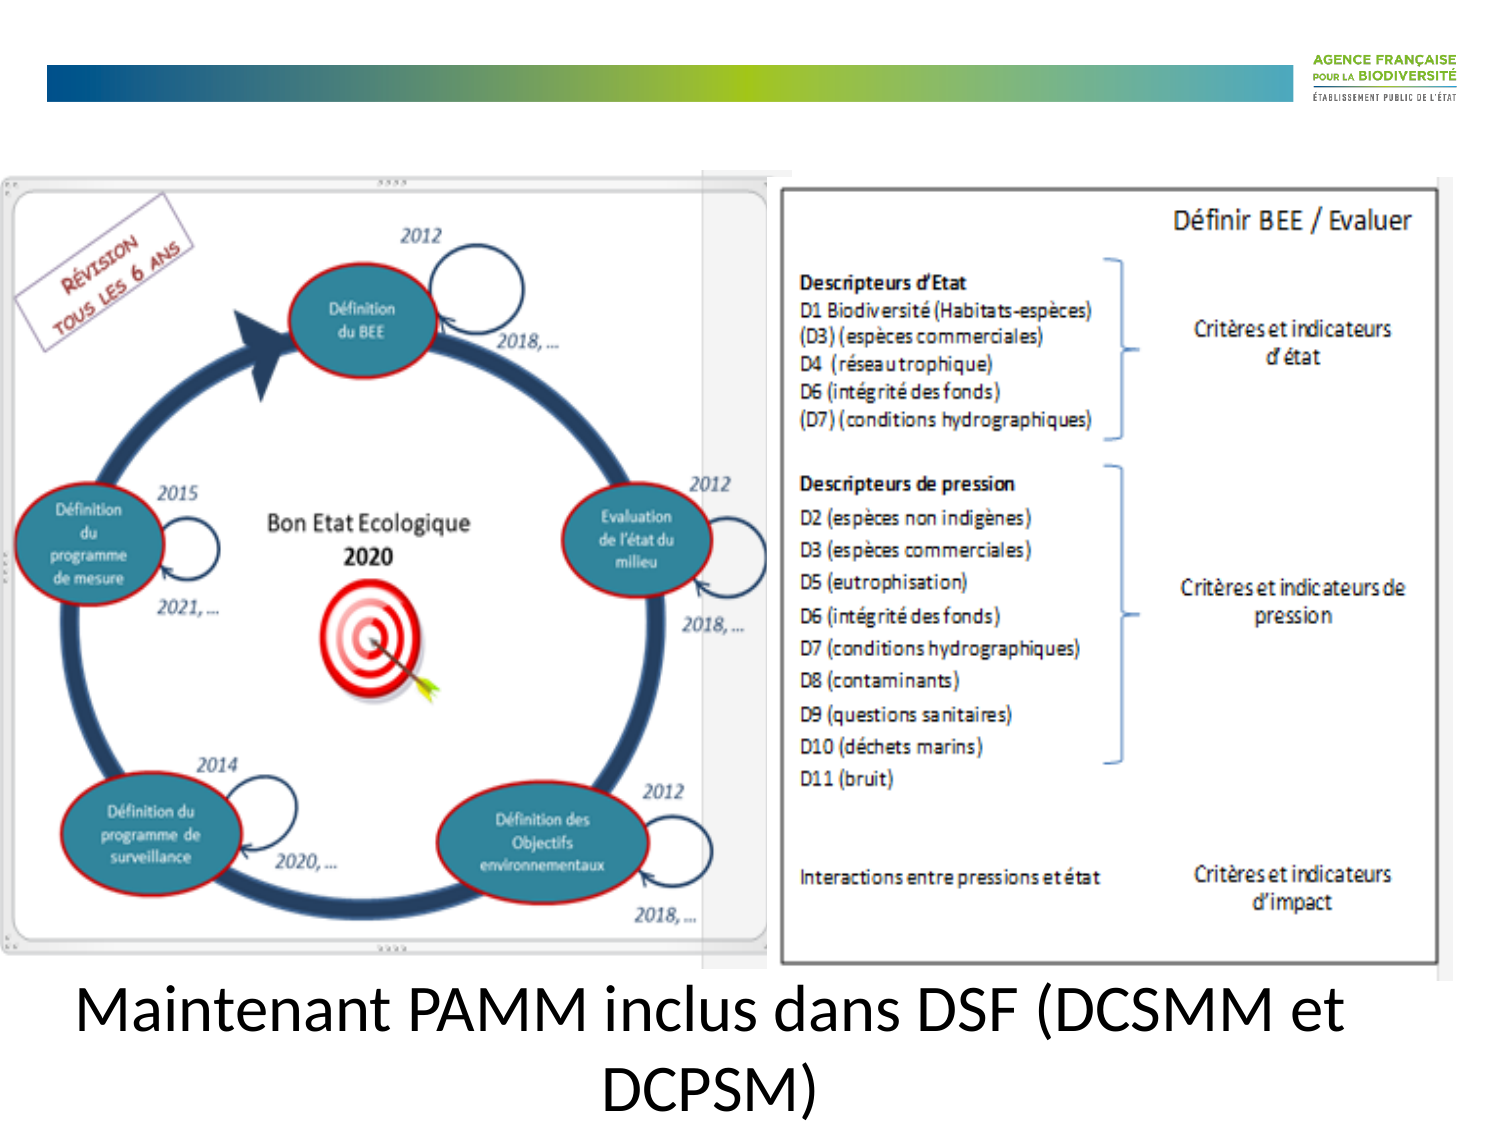

# Maintenant PAMM inclus dans DSF (DCSMM et DCPSM)